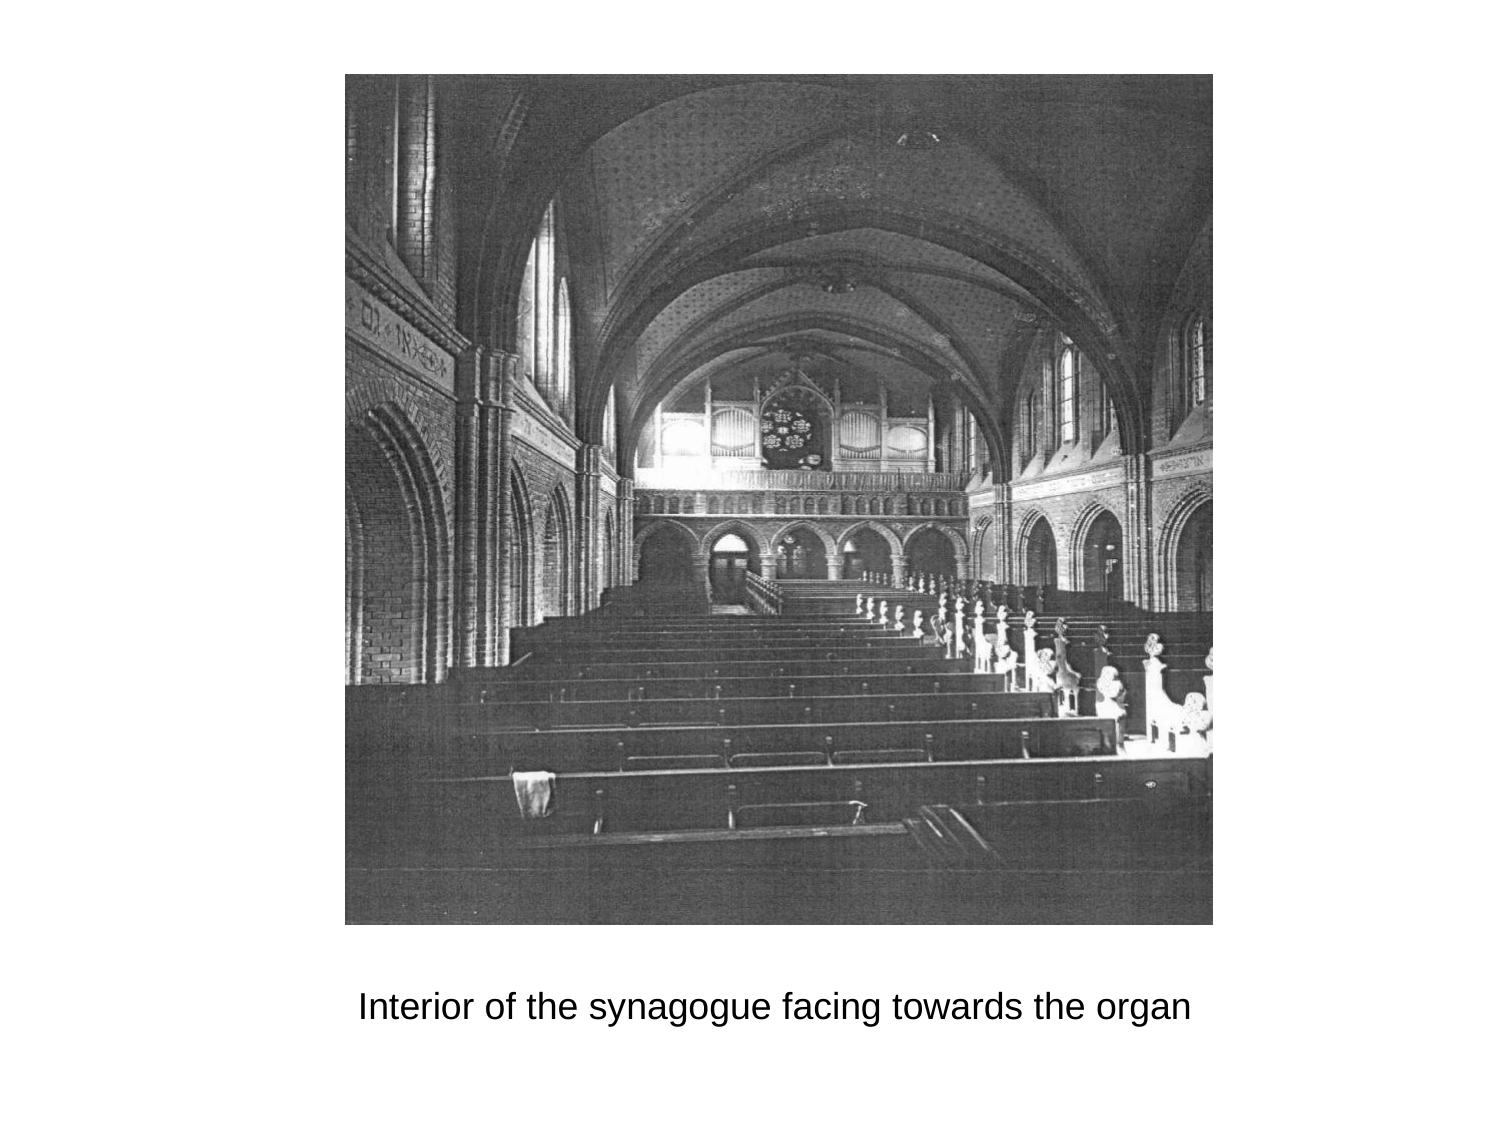

Interior of the synagogue facing towards the organ